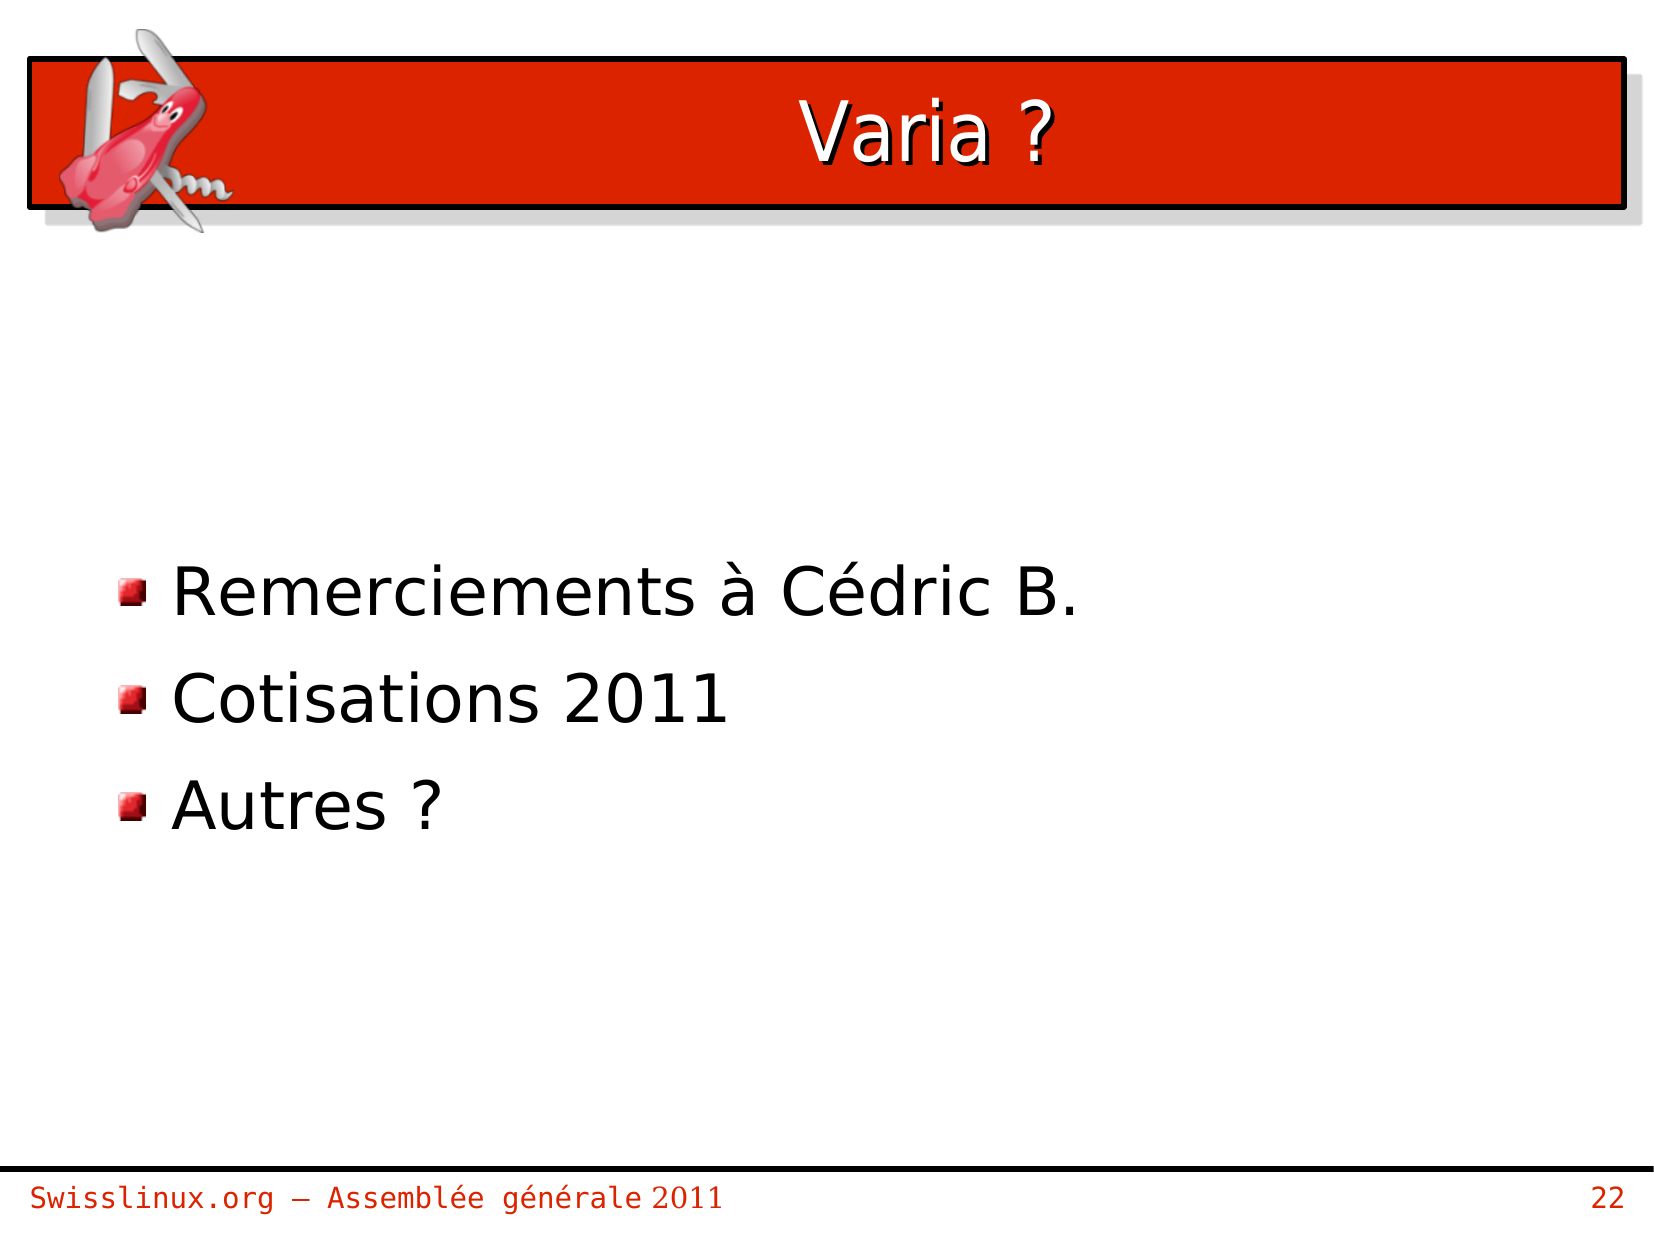

# Varia ?
Remerciements à Cédric B.
Cotisations 2011
Autres ?
26 Janvier 2007
22